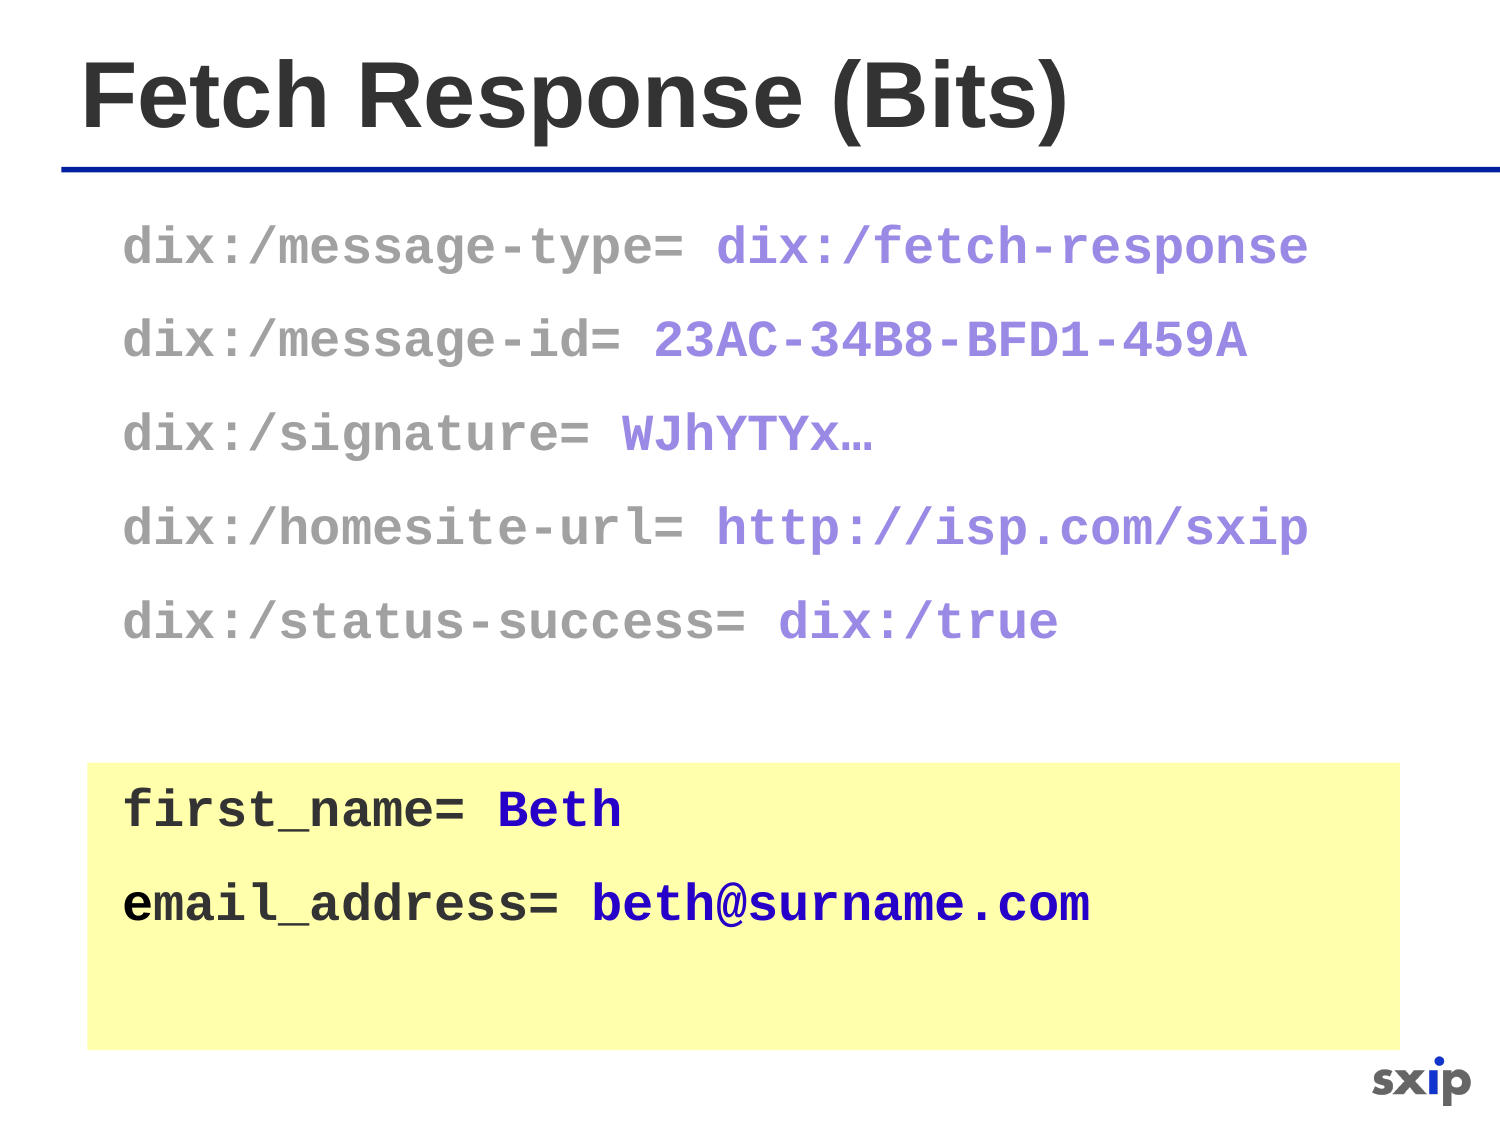

# Fetch Response (Bits)
dix:/message-type= dix:/fetch-response
dix:/message-id= 23AC-34B8-BFD1-459A
dix:/signature= WJhYTYx…
dix:/homesite-url= http://isp.com/sxip
dix:/status-success= dix:/true
first_name= Beth
email_address= beth@surname.com